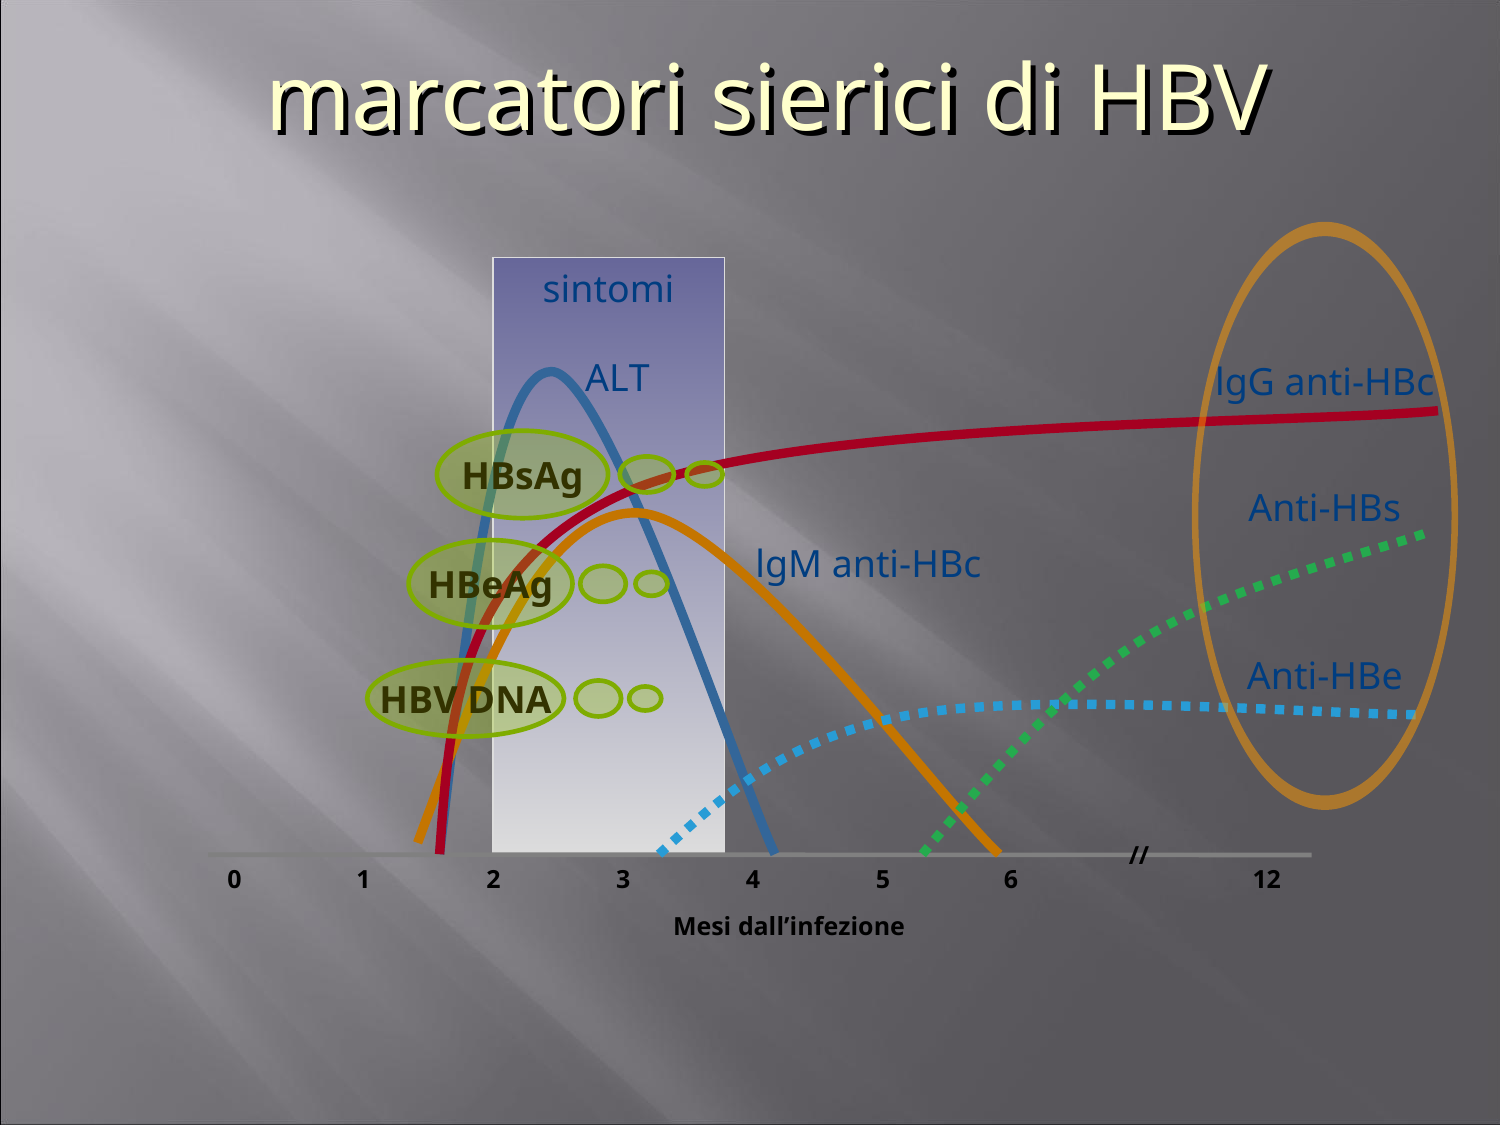

marcatori sierici di HBV
sintomi
ALT
lgG anti-HBc
HBsAg
Anti-HBs
lgM anti-HBc
HBeAg
Anti-HBe
HBV DNA
//
0
1
2
3
4
5
6
12
Mesi dall’infezione